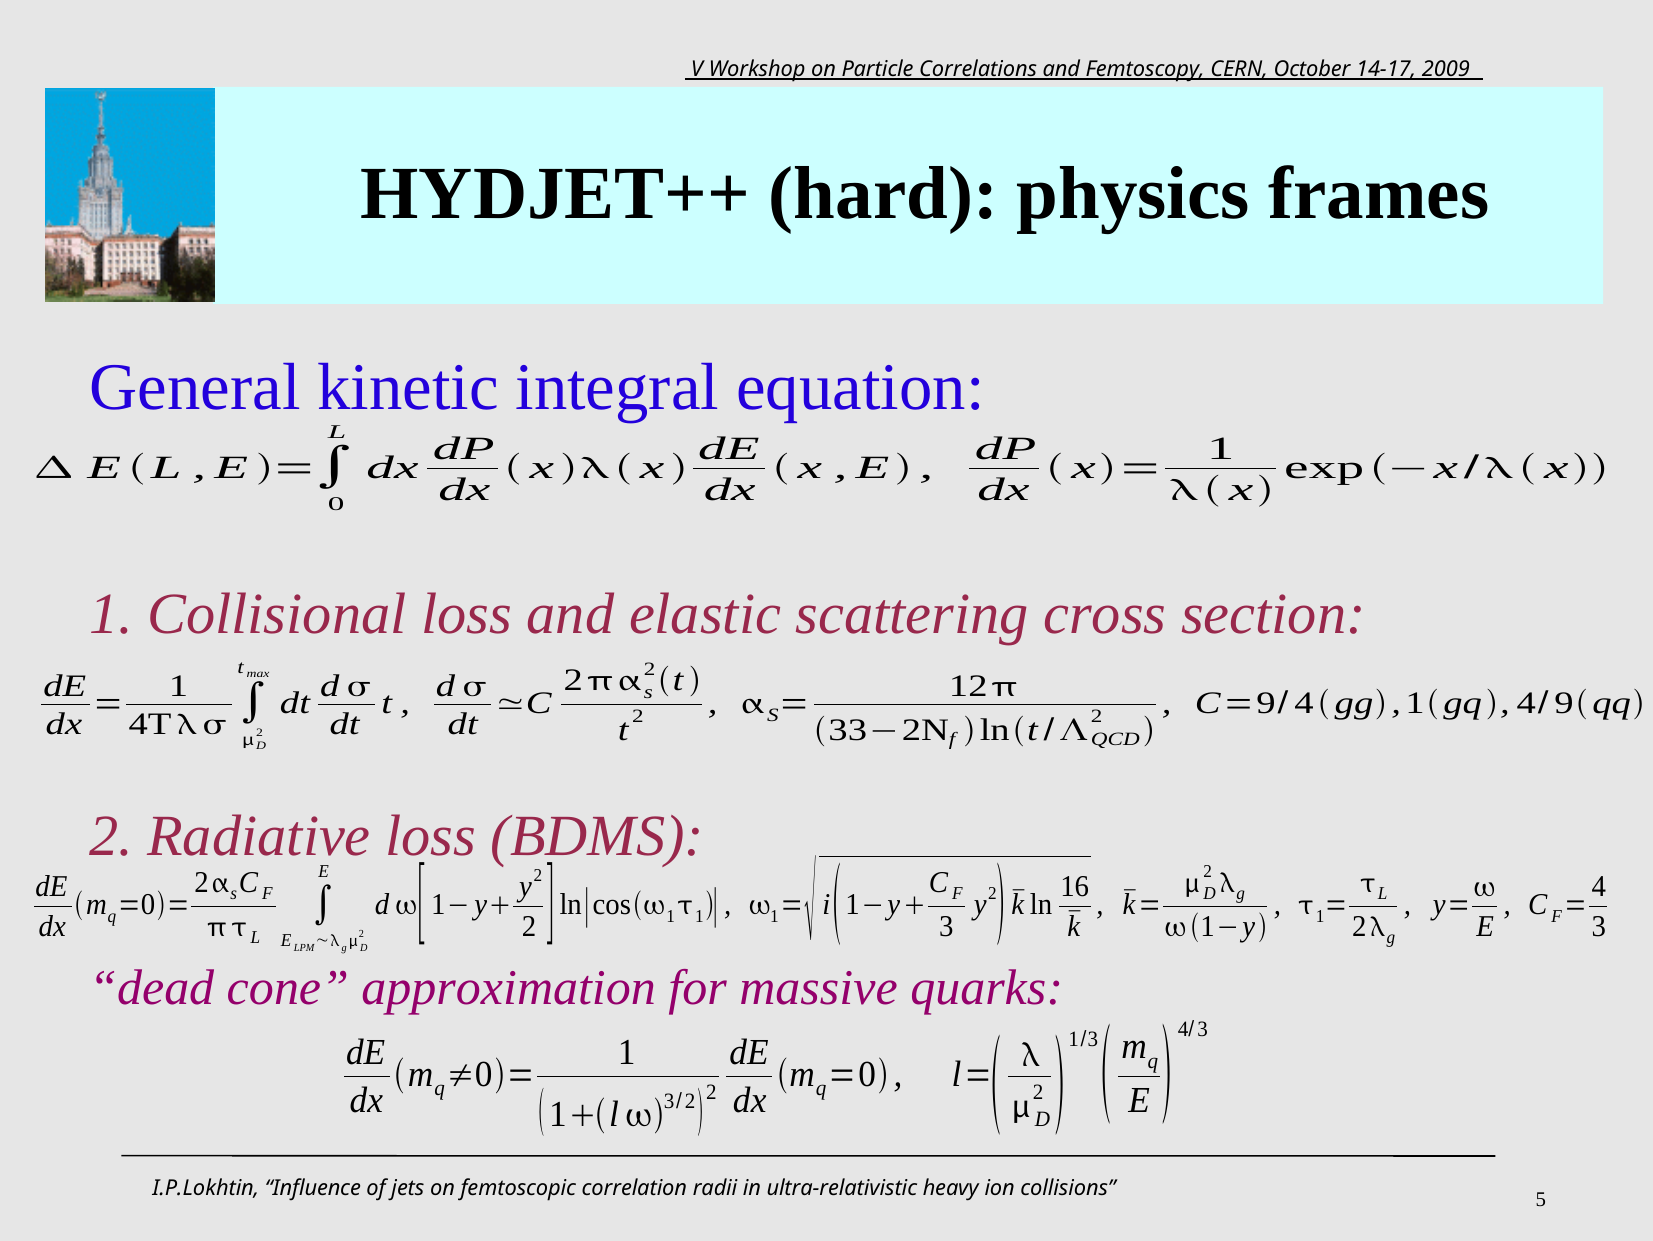

HYDJET++ (hard): physics frames
General kinetic integral equation:
1. Collisional loss and elastic scattering cross section:
2. Radiative loss (BDMS):
“dead cone” approximation for massive quarks:
#